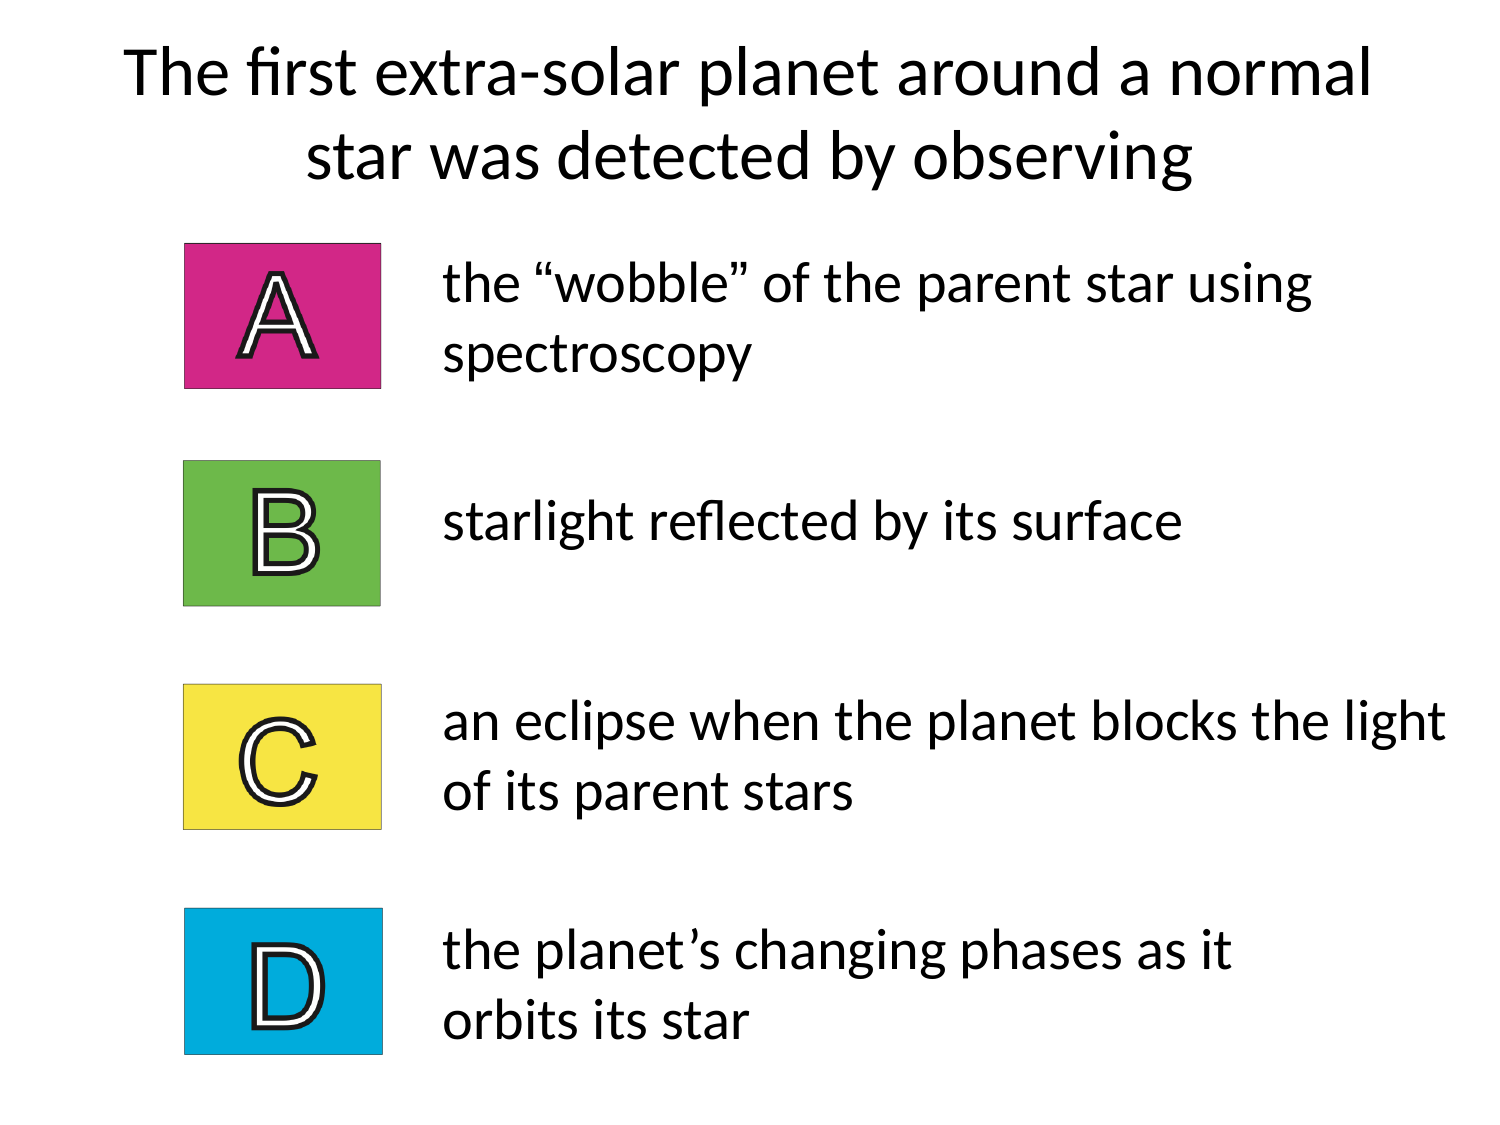

The first extra-solar planet around a normal star was detected by observing
the “wobble” of the parent star using spectroscopy
starlight reflected by its surface
an eclipse when the planet blocks the light of its parent stars
the planet’s changing phases as it orbits its star